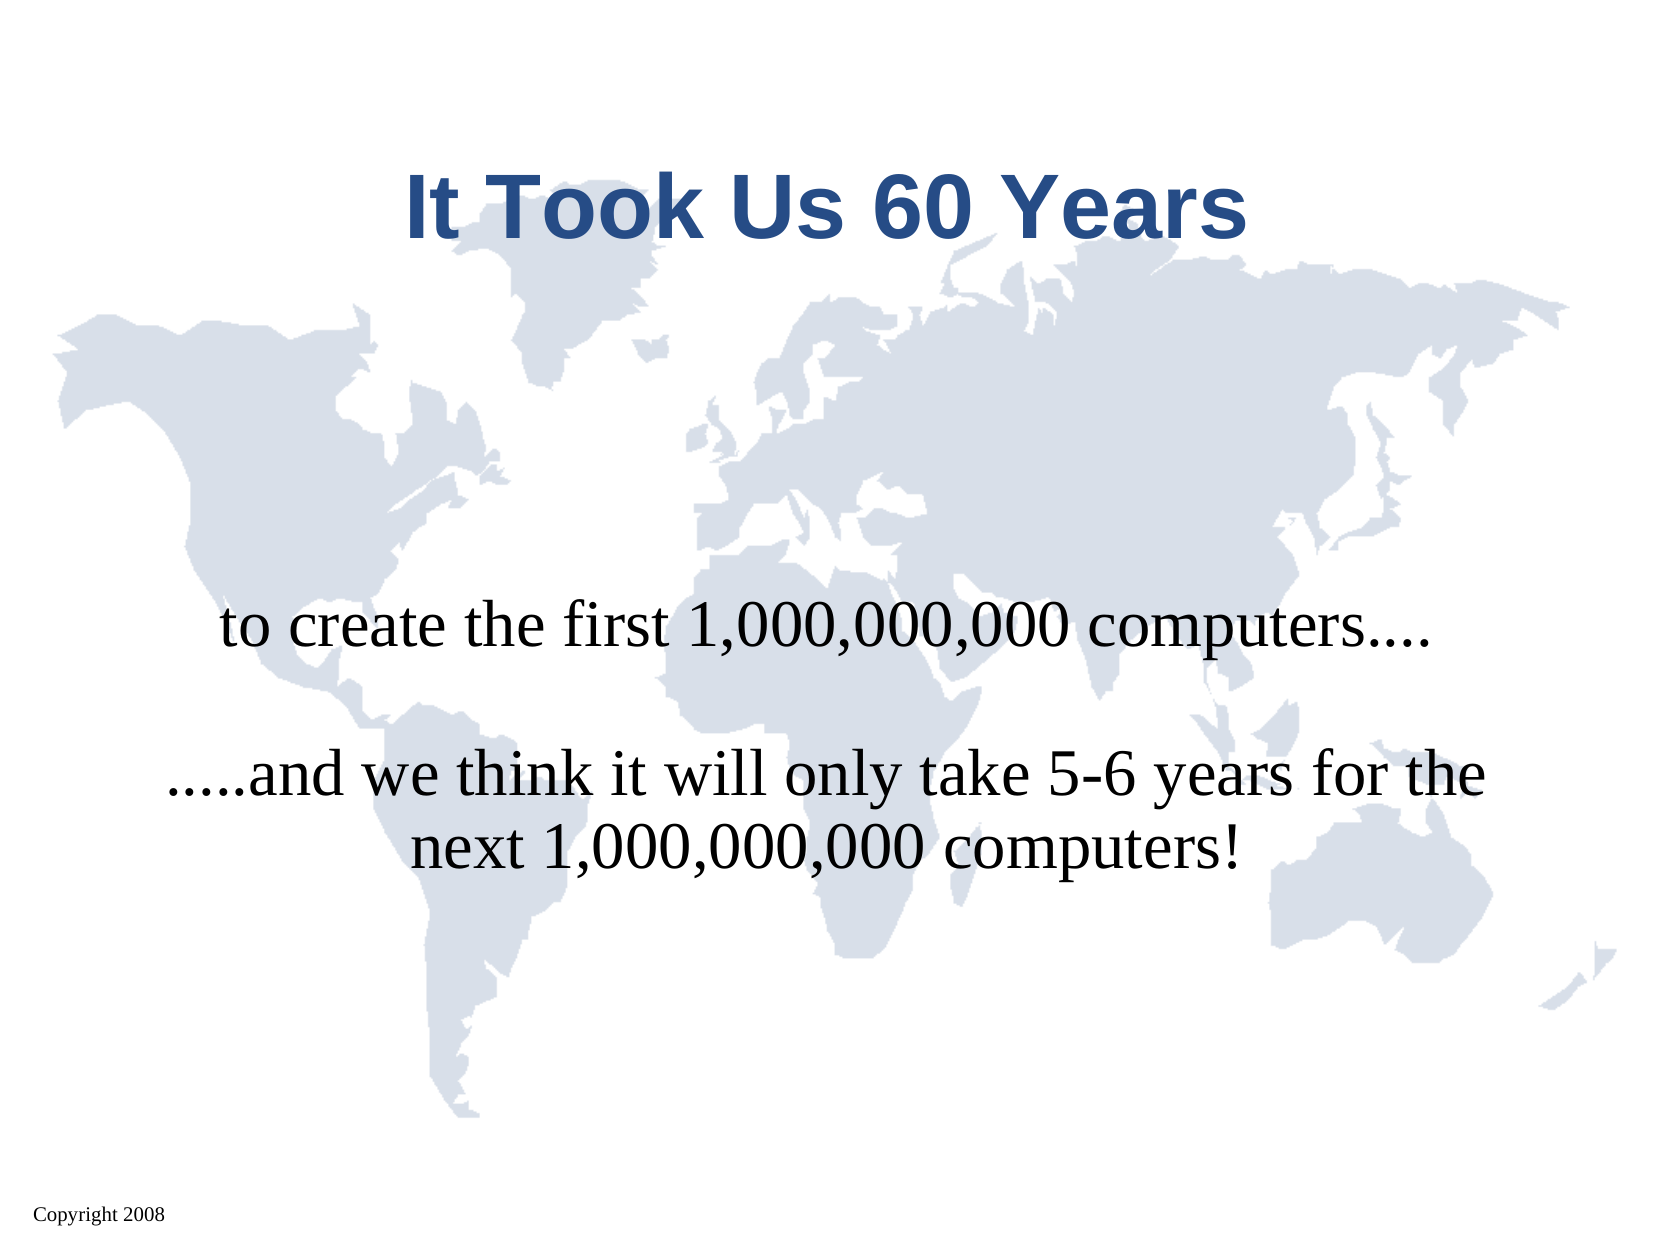

# It Took Us 60 Years
to create the first 1,000,000,000 computers....
.....and we think it will only take 5-6 years for the next 1,000,000,000 computers!